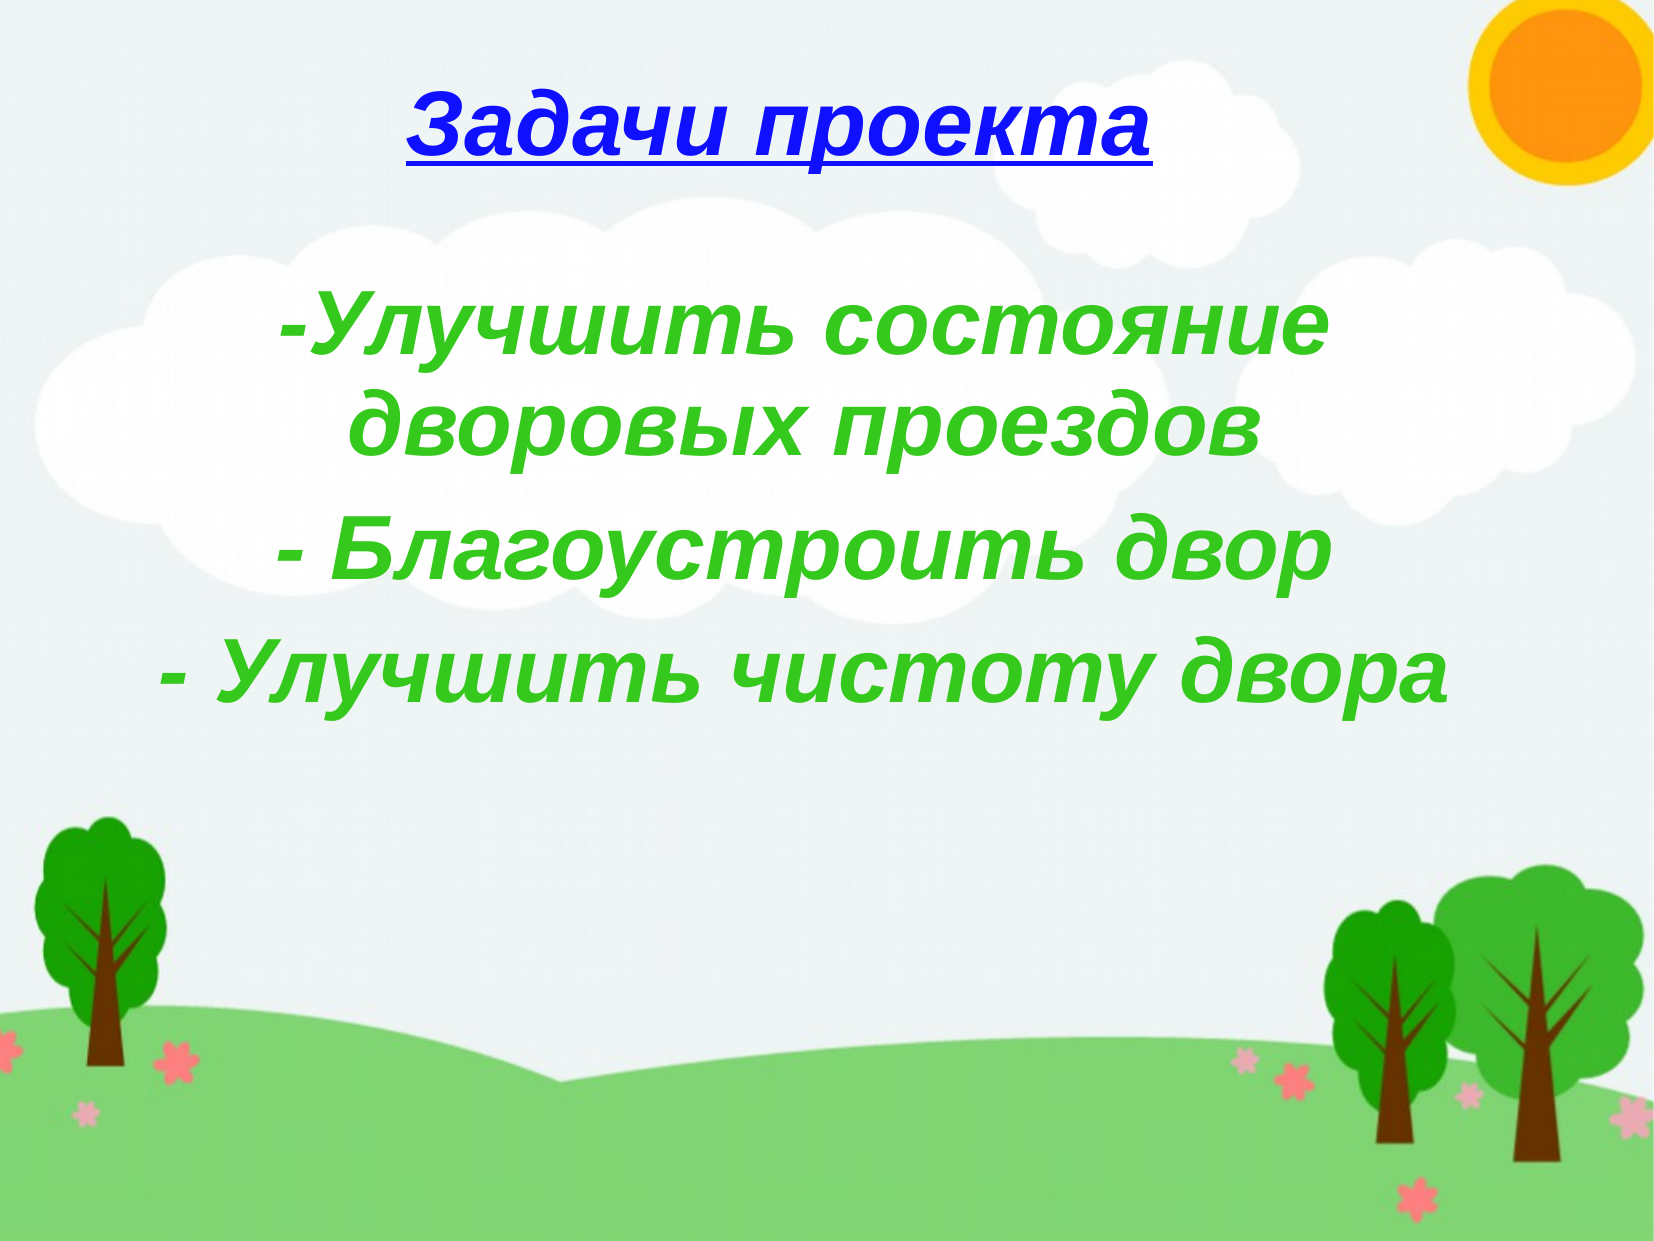

# Задачи проекта
-Улучшить состояние дворовых проездов
- Благоустроить двор
- Улучшить чистоту двора